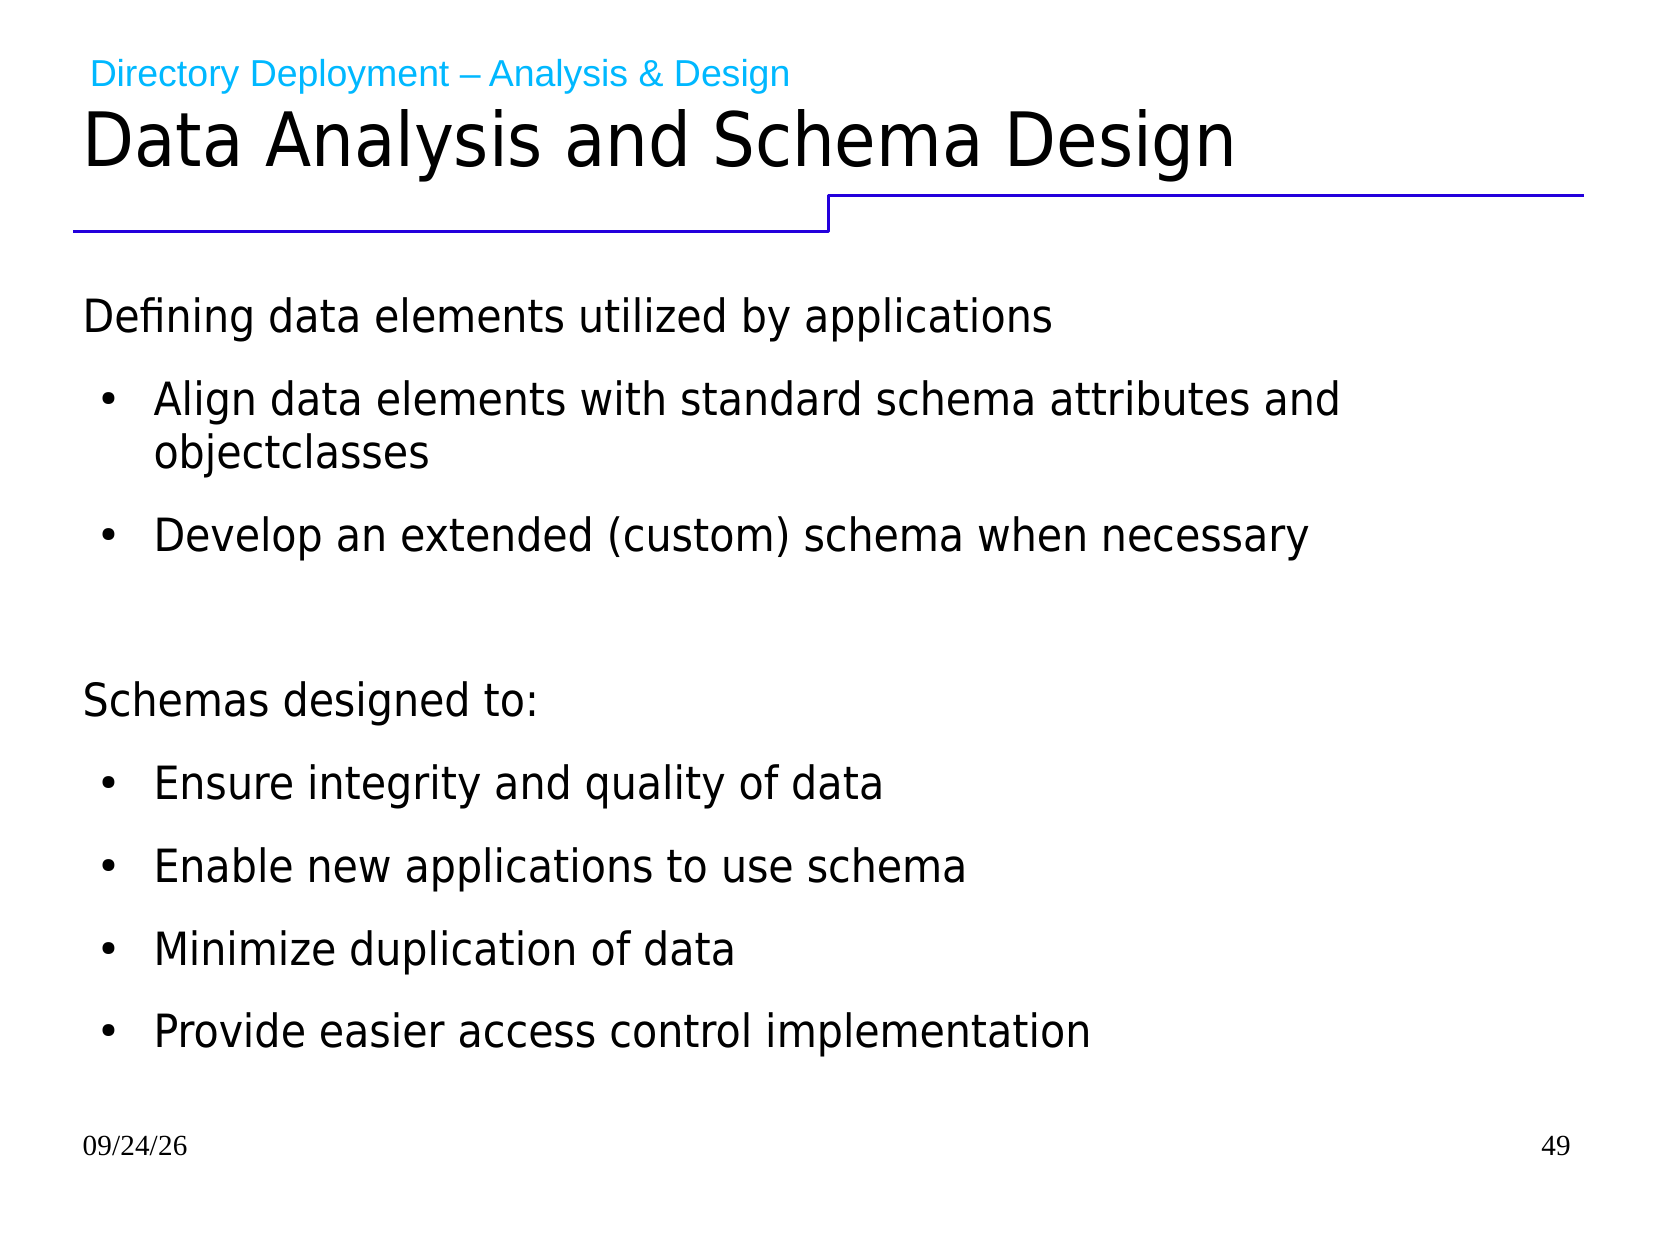

Directory Deployment – Analysis & Design
# Data Analysis and Schema Design
Defining data elements utilized by applications
Align data elements with standard schema attributes and objectclasses
Develop an extended (custom) schema when necessary
Schemas designed to:
Ensure integrity and quality of data
Enable new applications to use schema
Minimize duplication of data
Provide easier access control implementation
49